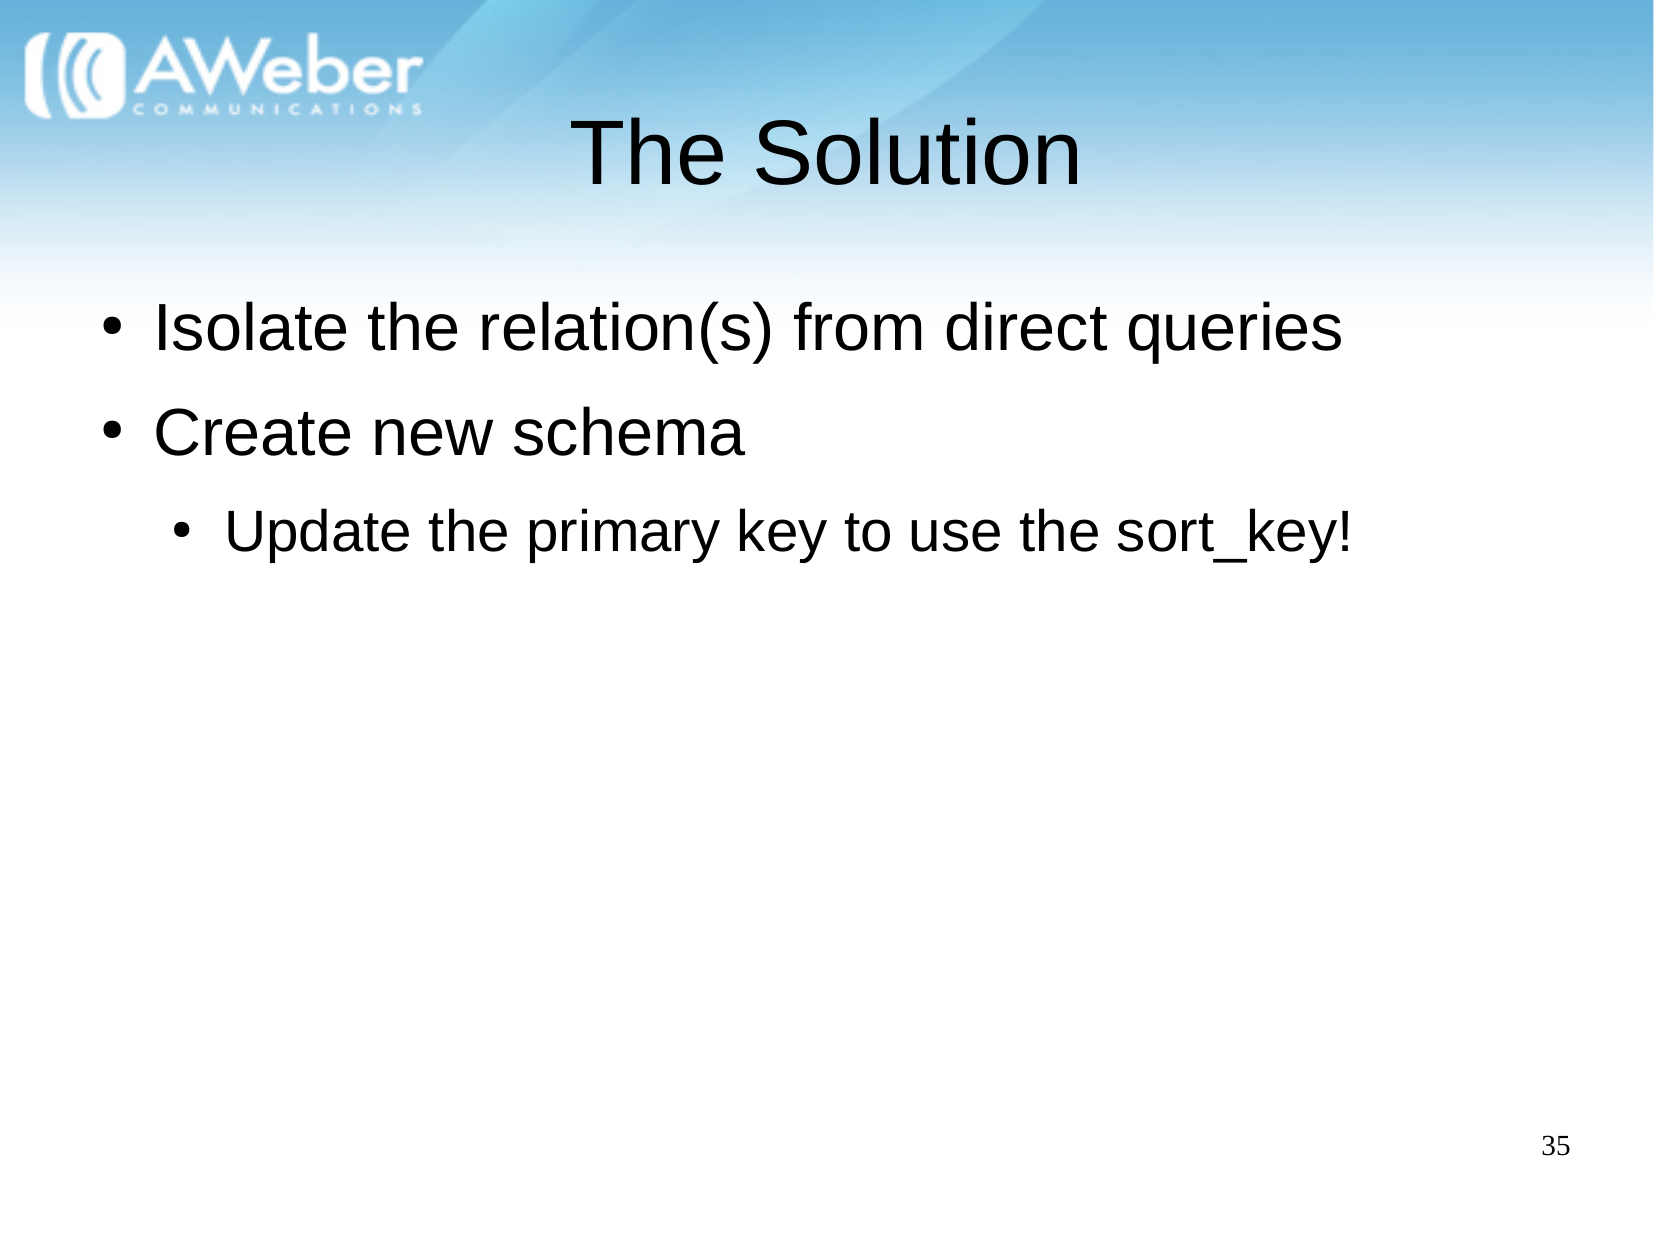

# The Solution
Isolate the relation(s) from direct queries
Create new schema
Update the primary key to use the sort_key!
35